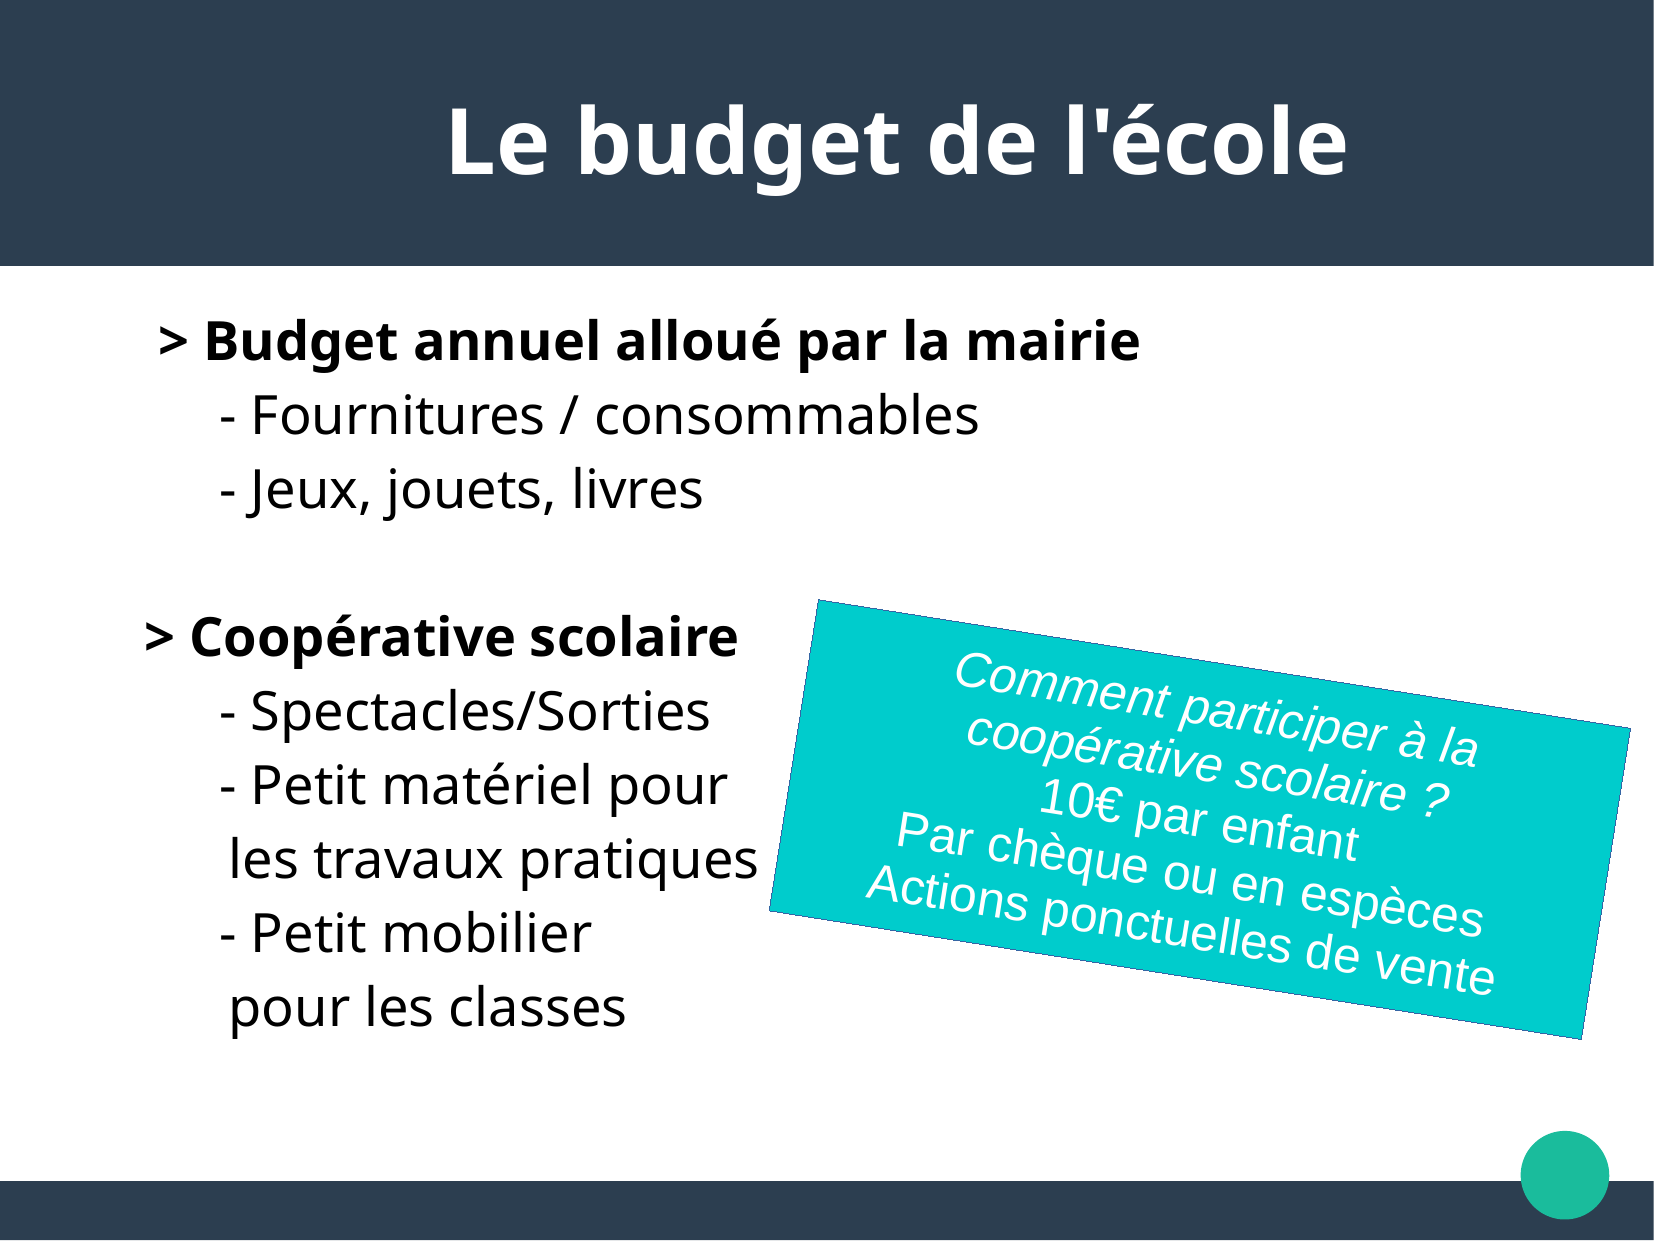

# Le budget de l'école
 > Budget annuel alloué par la mairie
	- Fournitures / consommables
	- Jeux, jouets, livres
> Coopérative scolaire
	- Spectacles/Sorties
	- Petit matériel pour
 les travaux pratiques
	- Petit mobilier
 pour les classes
Comment participer à la
coopérative scolaire ?
10€ par enfant
Par chèque ou en espèces
Actions ponctuelles de vente